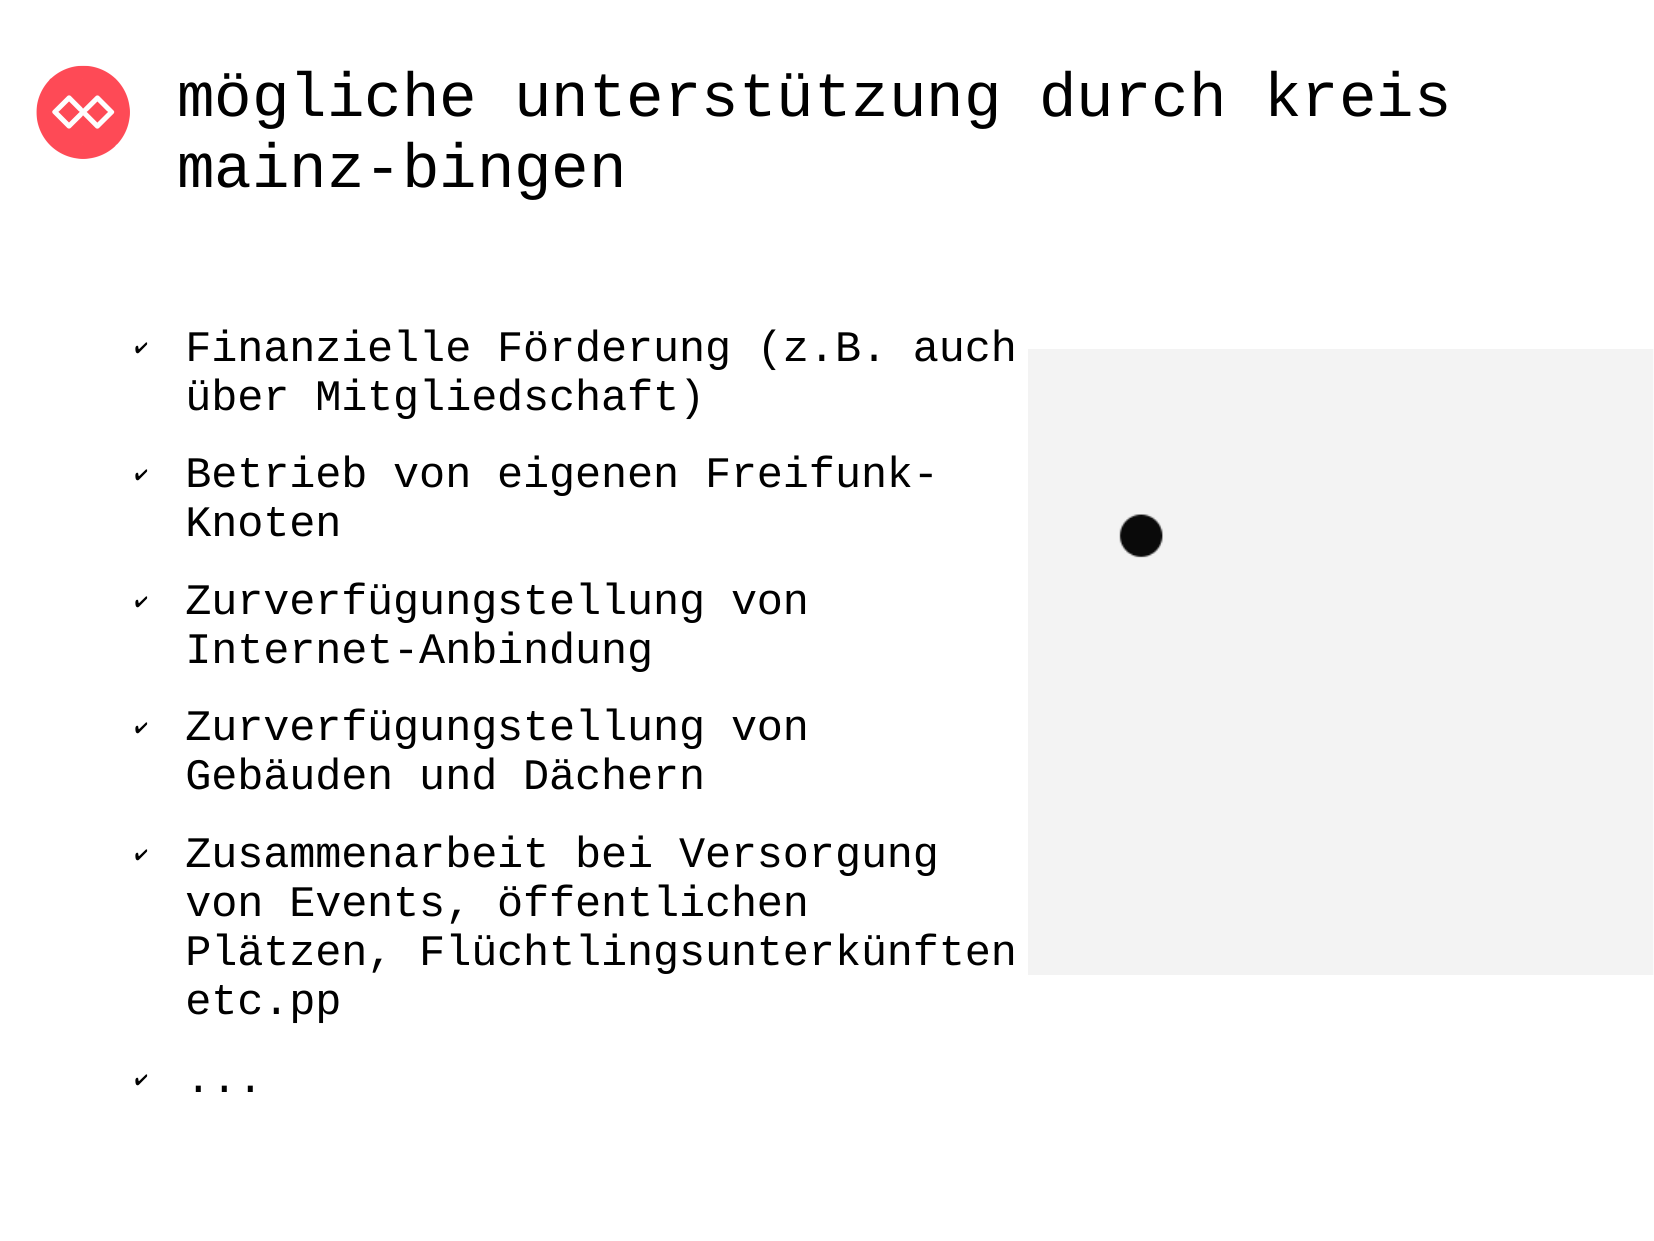

# mögliche unterstützung durch kreis mainz-bingen
Finanzielle Förderung (z.B. auch über Mitgliedschaft)
Betrieb von eigenen Freifunk-Knoten
Zurverfügungstellung von Internet-Anbindung
Zurverfügungstellung von Gebäuden und Dächern
Zusammenarbeit bei Versorgung von Events, öffentlichen Plätzen, Flüchtlingsunterkünften etc.pp
...